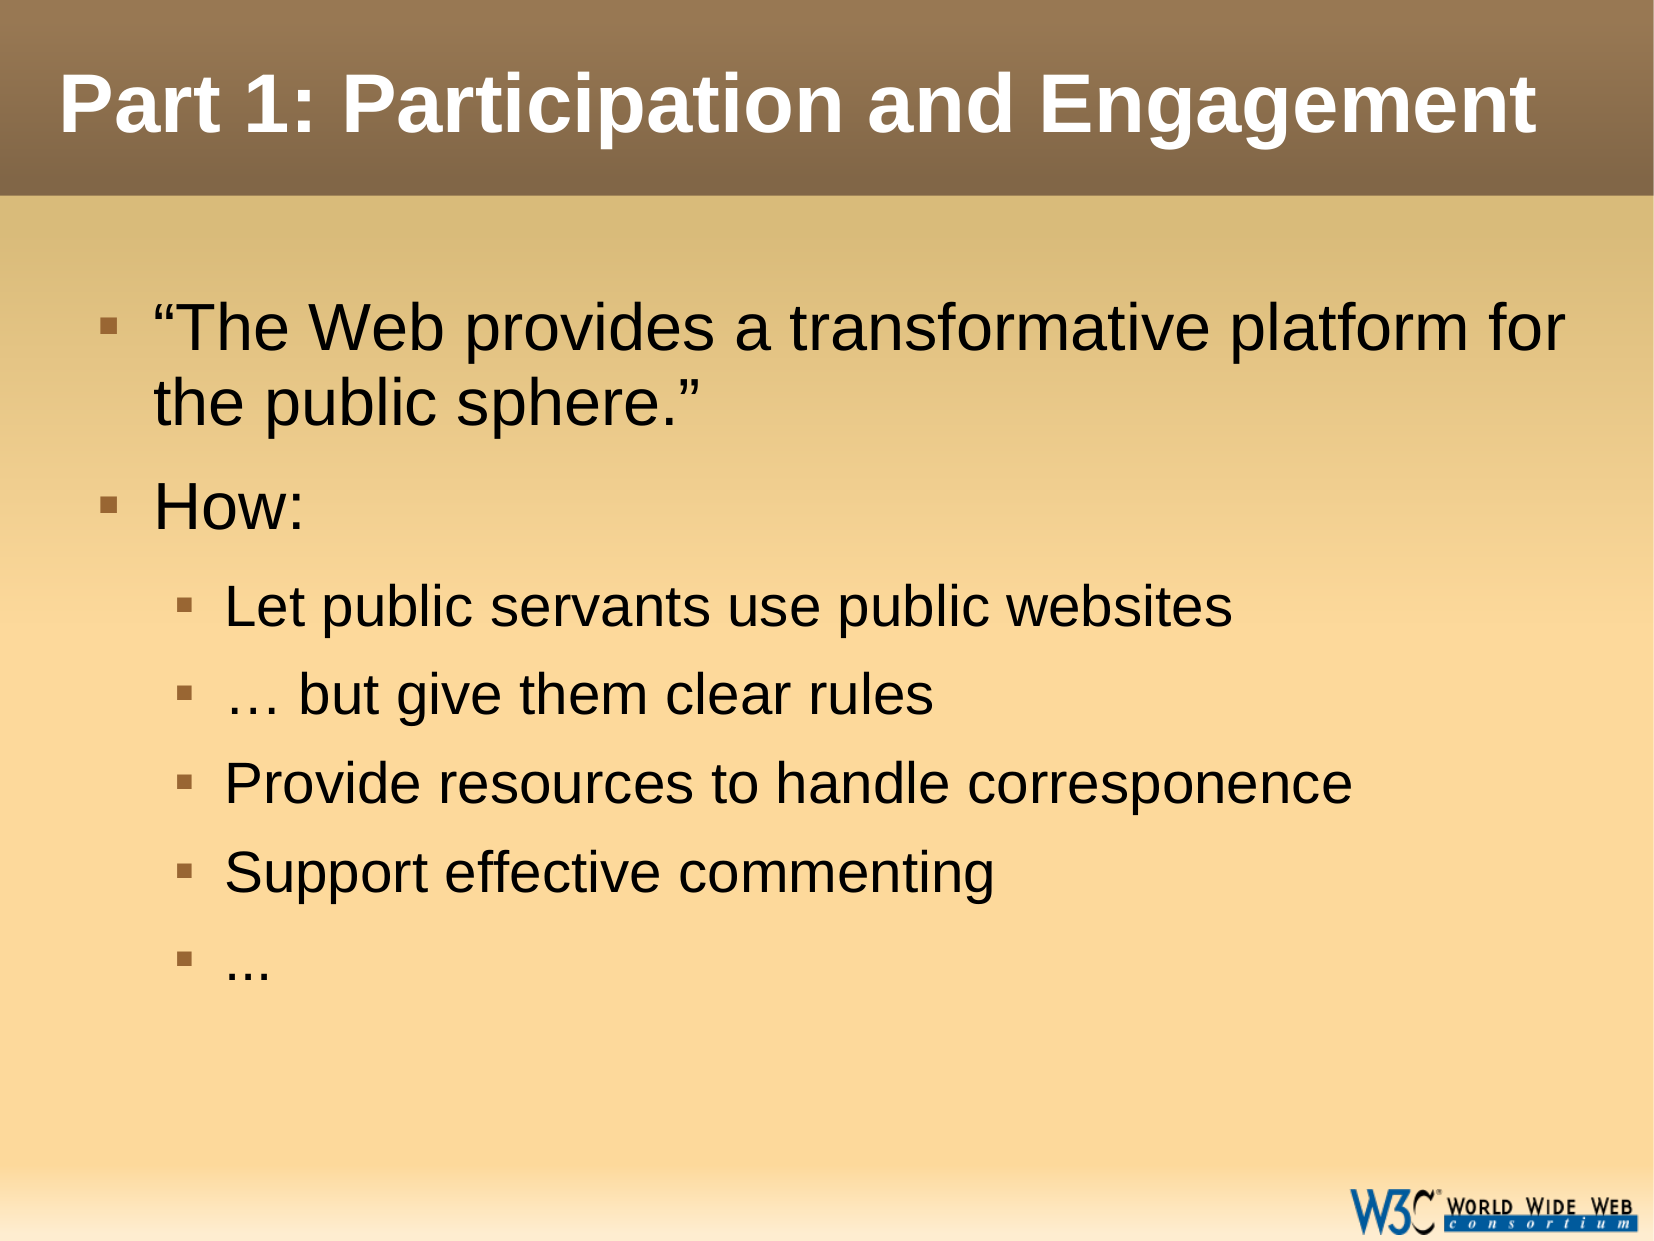

# Part 1: Participation and Engagement
“The Web provides a transformative platform for the public sphere.”
How:
Let public servants use public websites
… but give them clear rules
Provide resources to handle corresponence
Support effective commenting
...